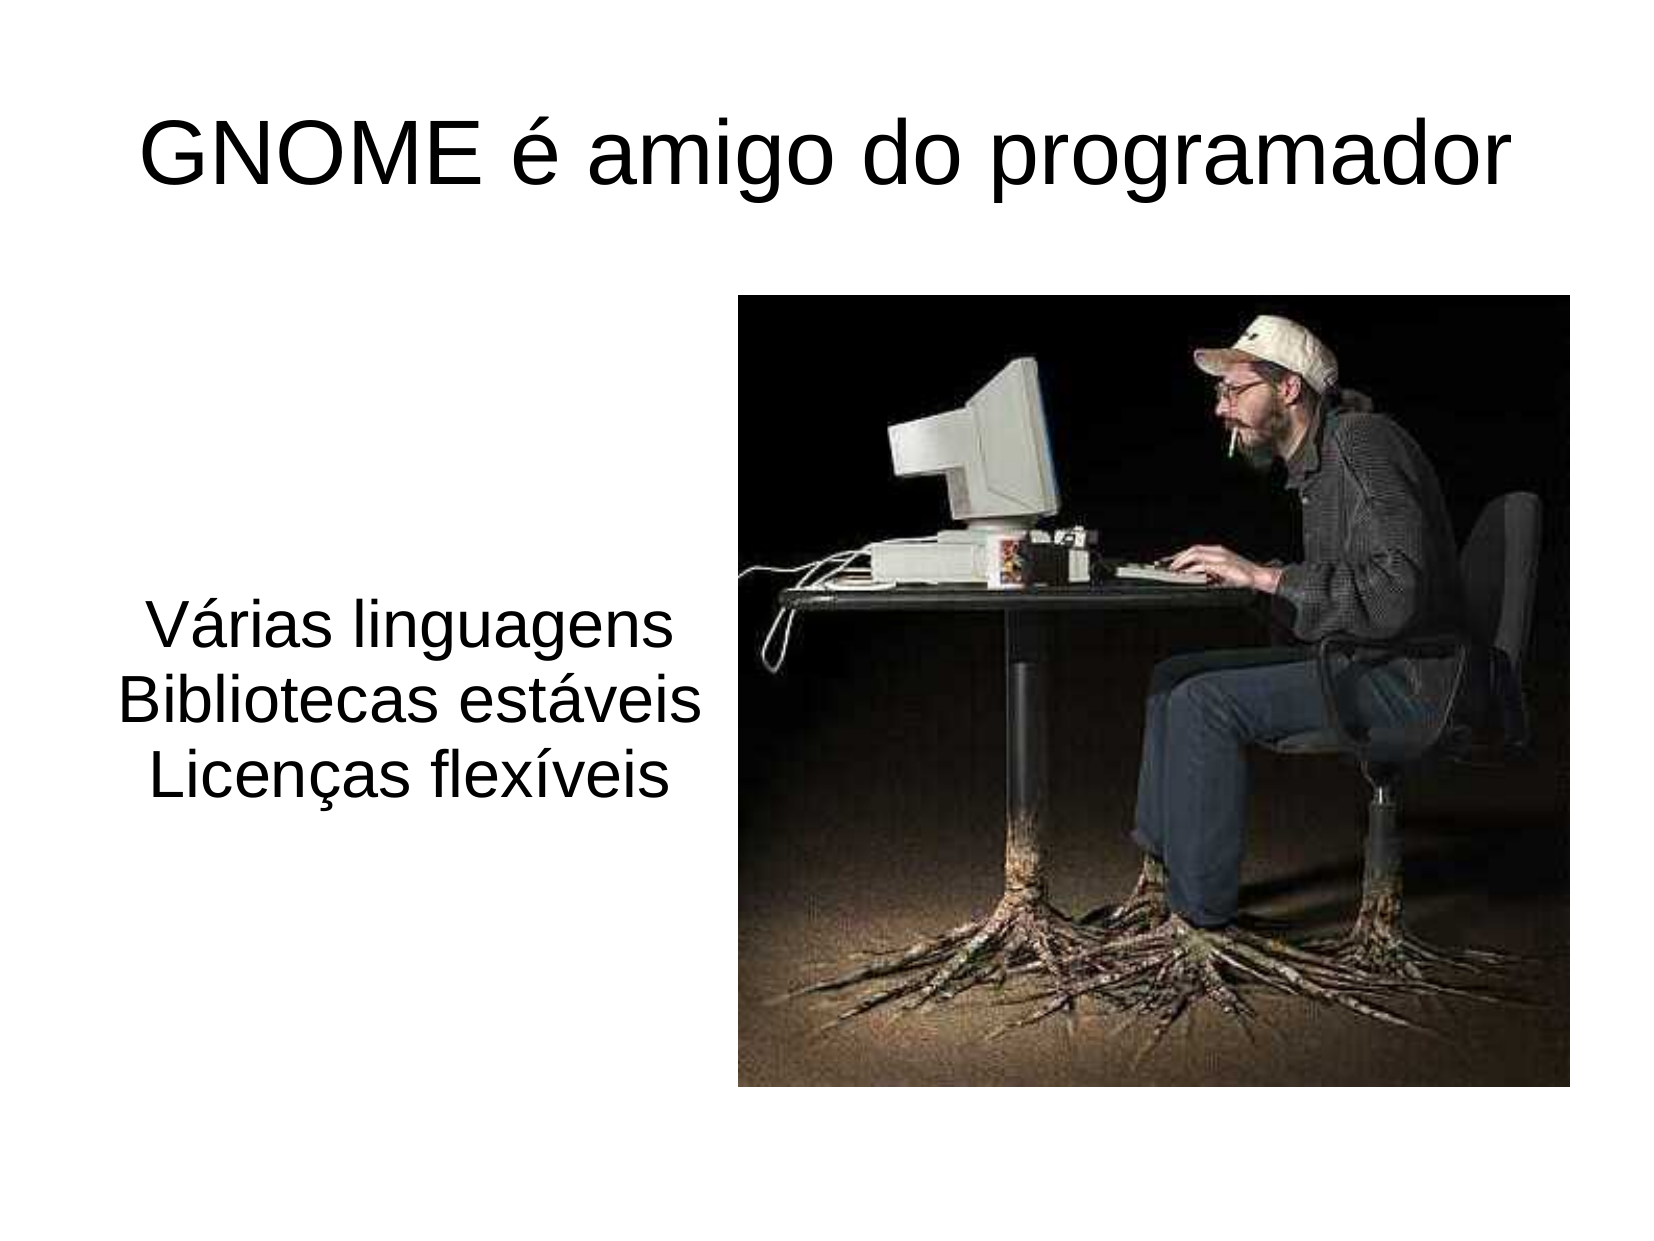

# GNOME é amigo do programador
Várias linguagens
Bibliotecas estáveis
Licenças flexíveis